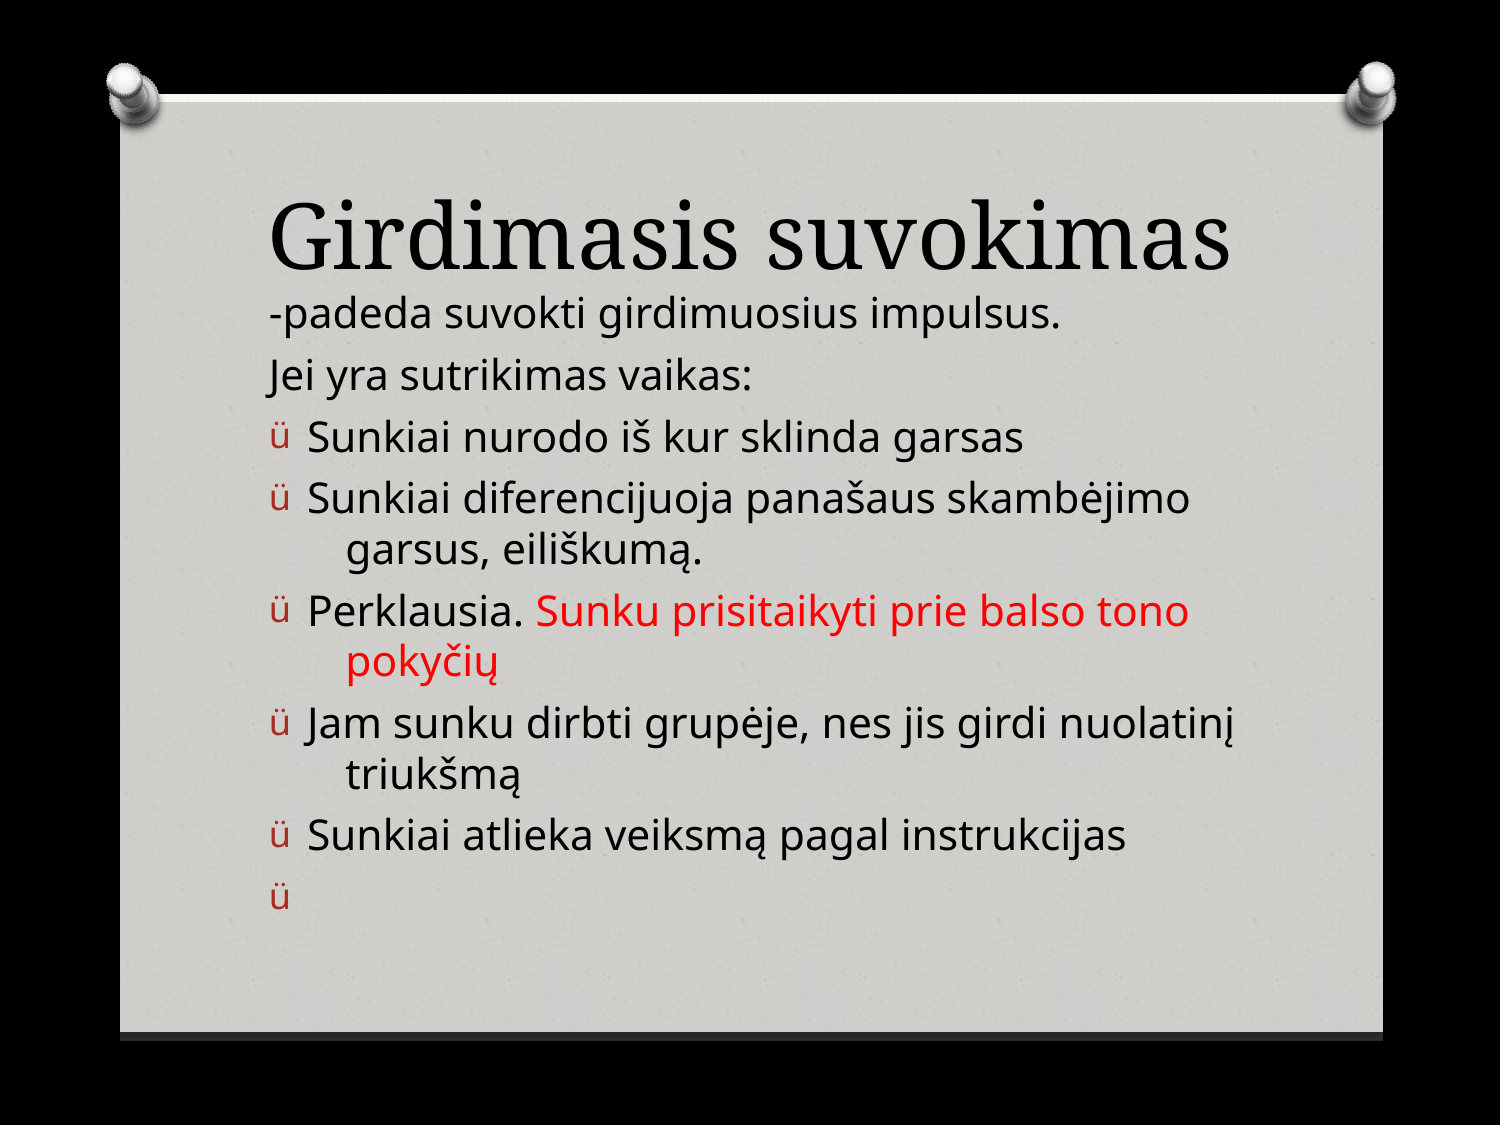

# Girdimasis suvokimas
-padeda suvokti girdimuosius impulsus.
Jei yra sutrikimas vaikas:
Sunkiai nurodo iš kur sklinda garsas
Sunkiai diferencijuoja panašaus skambėjimo garsus, eiliškumą.
Perklausia. Sunku prisitaikyti prie balso tono pokyčių
Jam sunku dirbti grupėje, nes jis girdi nuolatinį triukšmą
Sunkiai atlieka veiksmą pagal instrukcijas